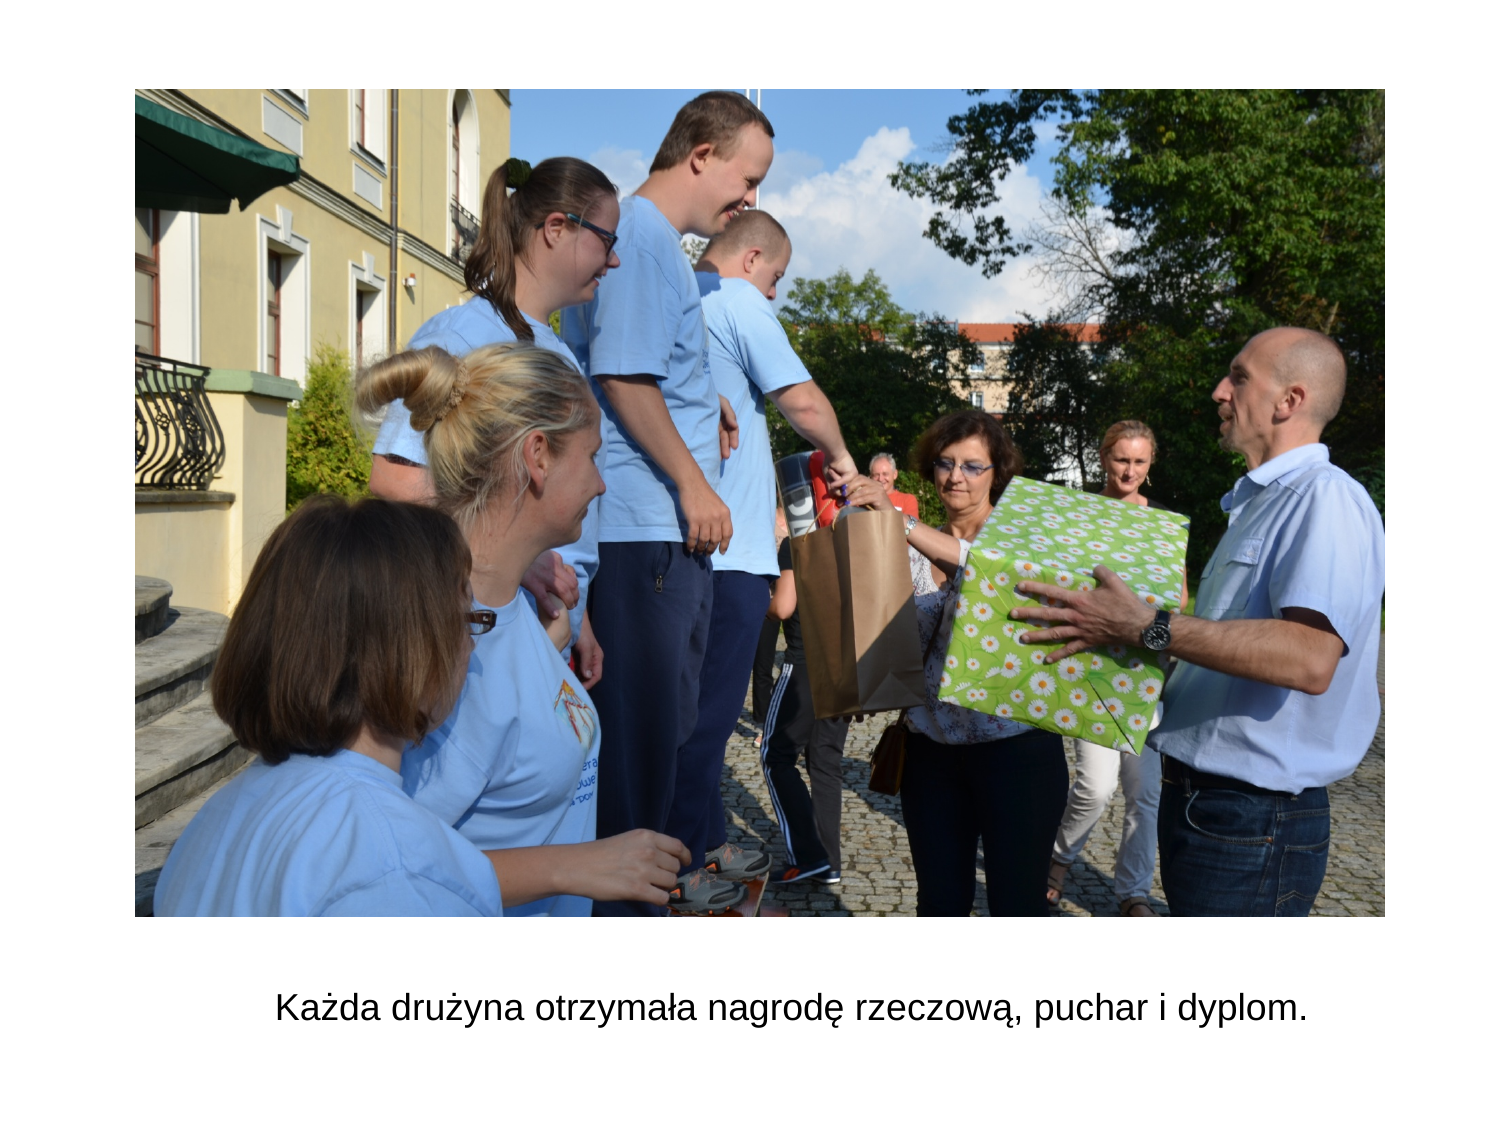

Każda drużyna otrzymała nagrodę rzeczową, puchar i dyplom.